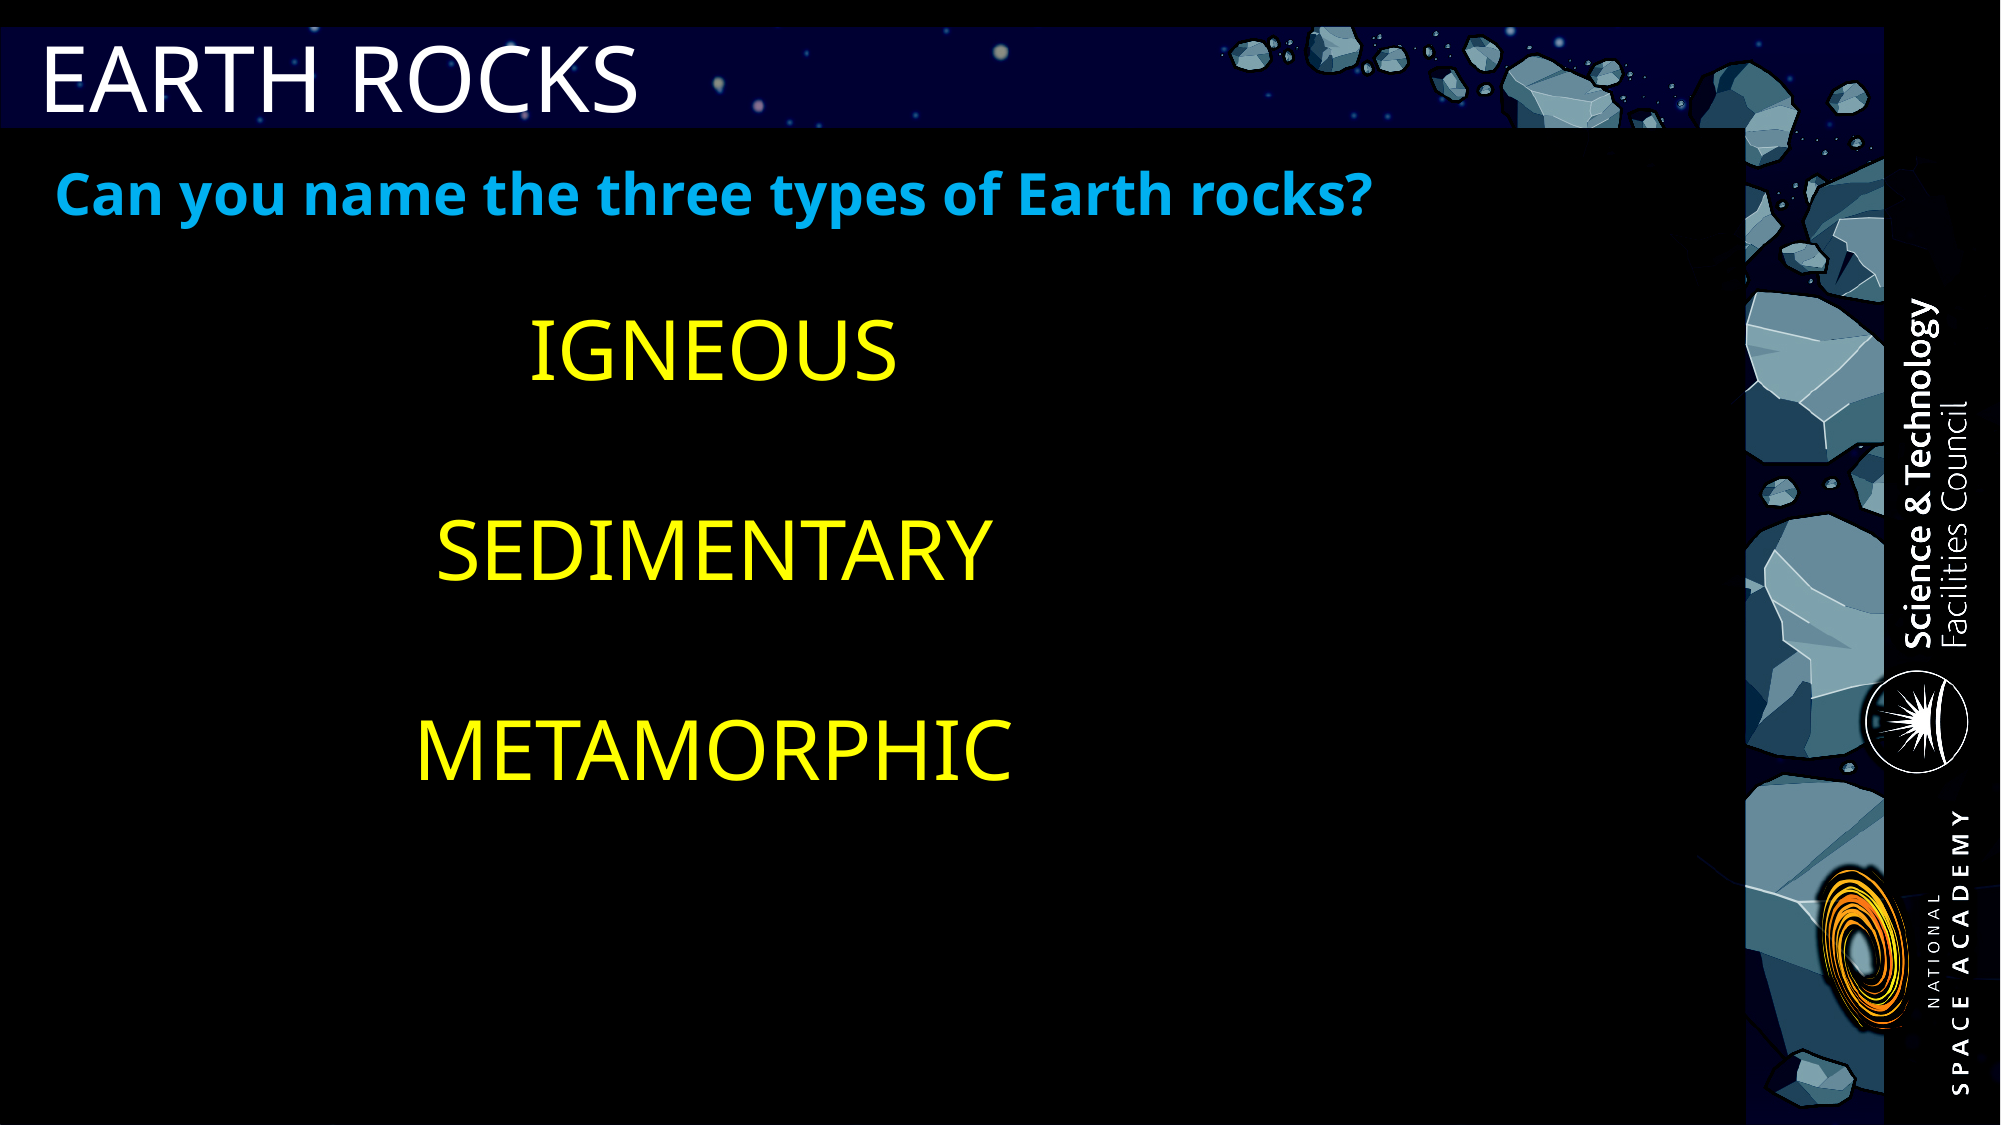

EARTH ROCKS
Can you name the three types of Earth rocks?
IGNEOUS
SEDIMENTARY
METAMORPHIC